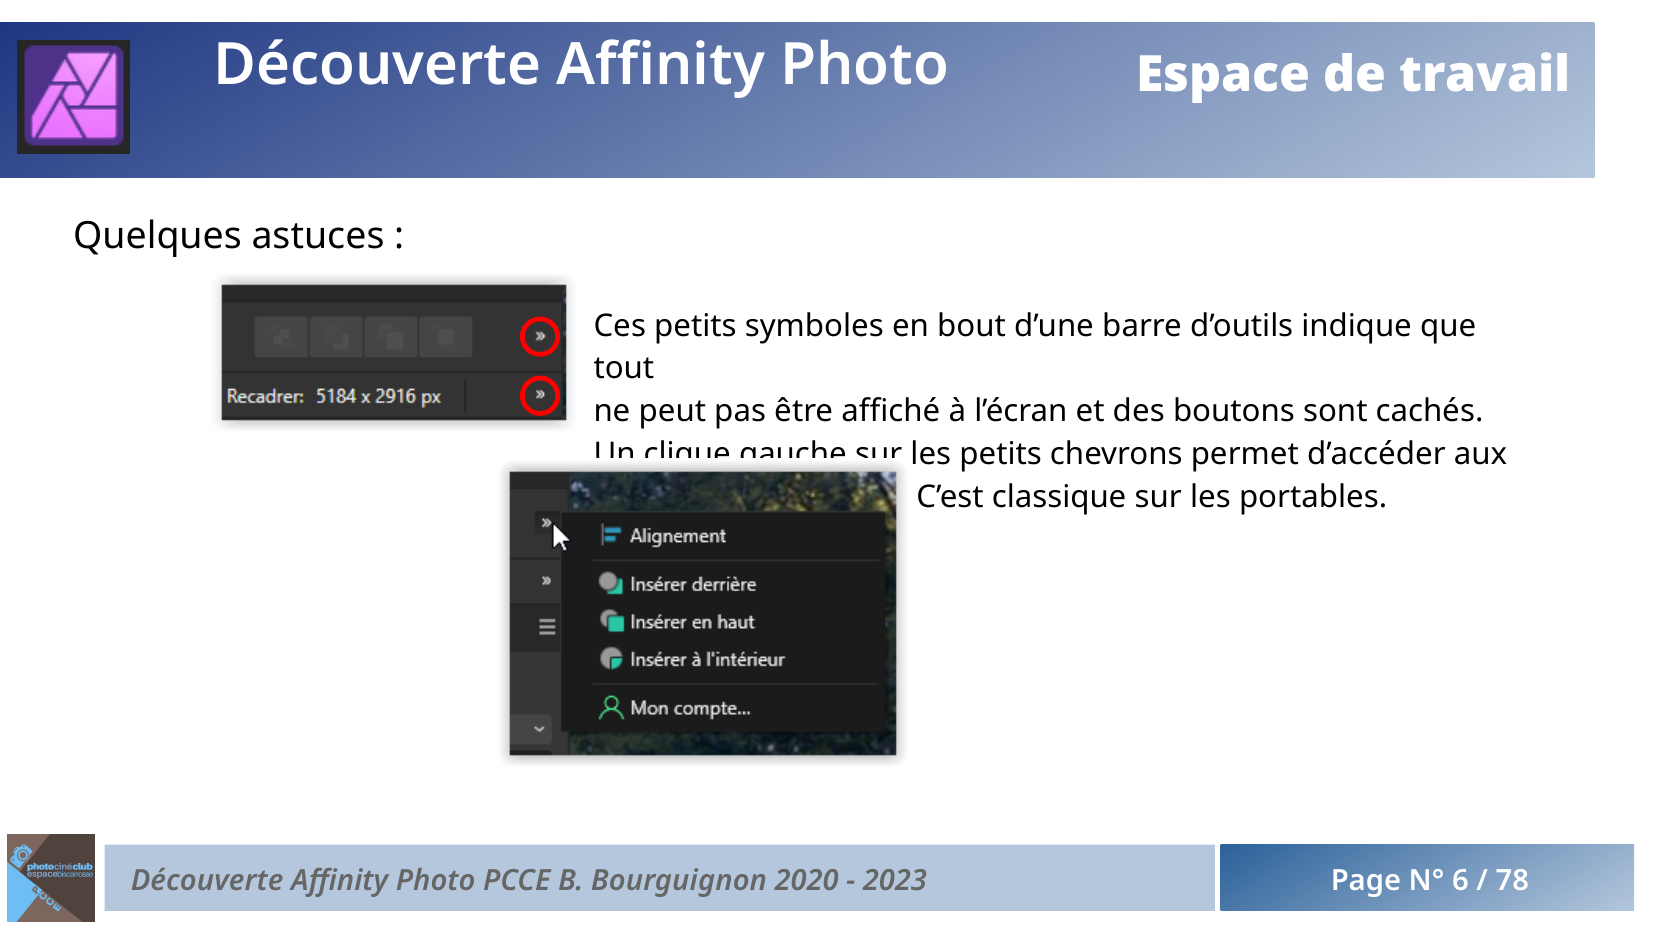

# Espace de travail
Quelques astuces :
Ces petits symboles en bout d’une barre d’outils indique que tout
ne peut pas être affiché à l’écran et des boutons sont cachés.
Un clique gauche sur les petits chevrons permet d’accéder aux commandes cachées. C’est classique sur les portables.